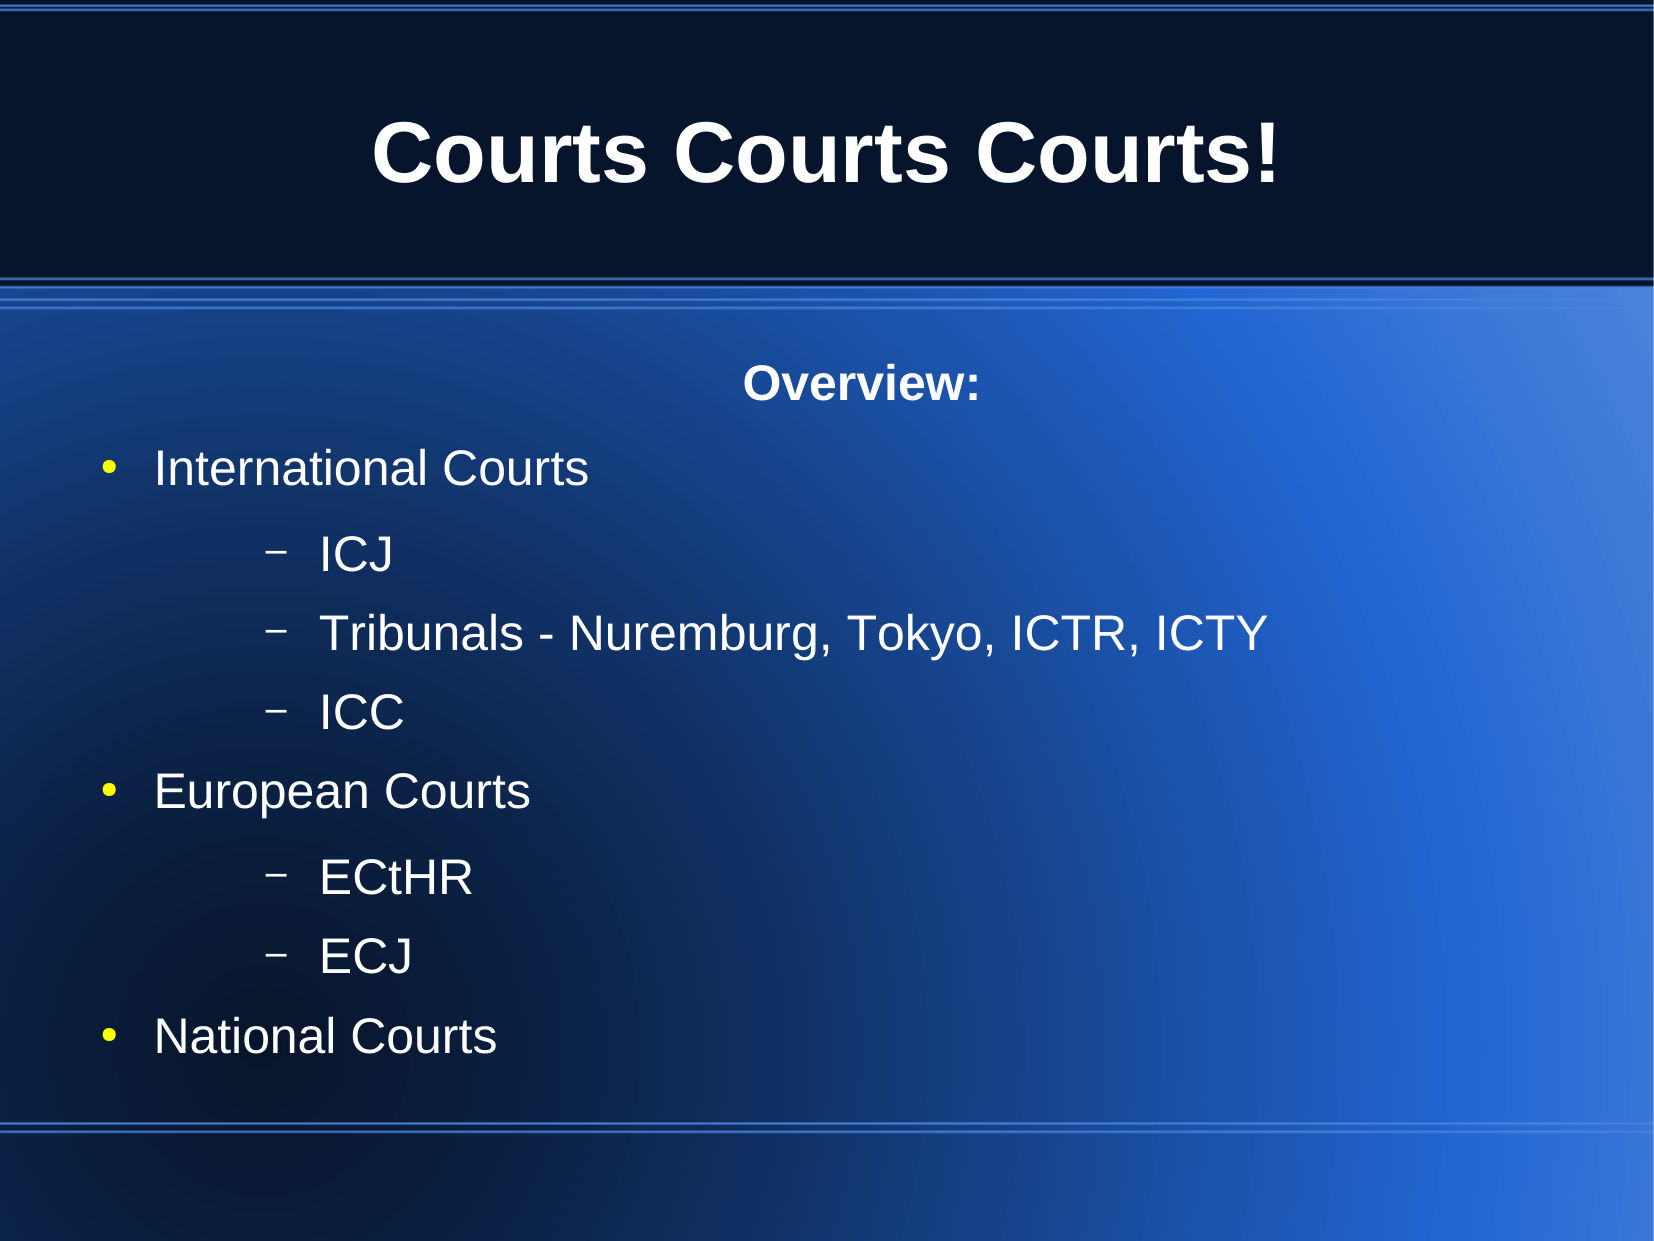

# Courts Courts Courts!
Overview:
International Courts
ICJ
Tribunals - Nuremburg, Tokyo, ICTR, ICTY
ICC
European Courts
ECtHR
ECJ
National Courts